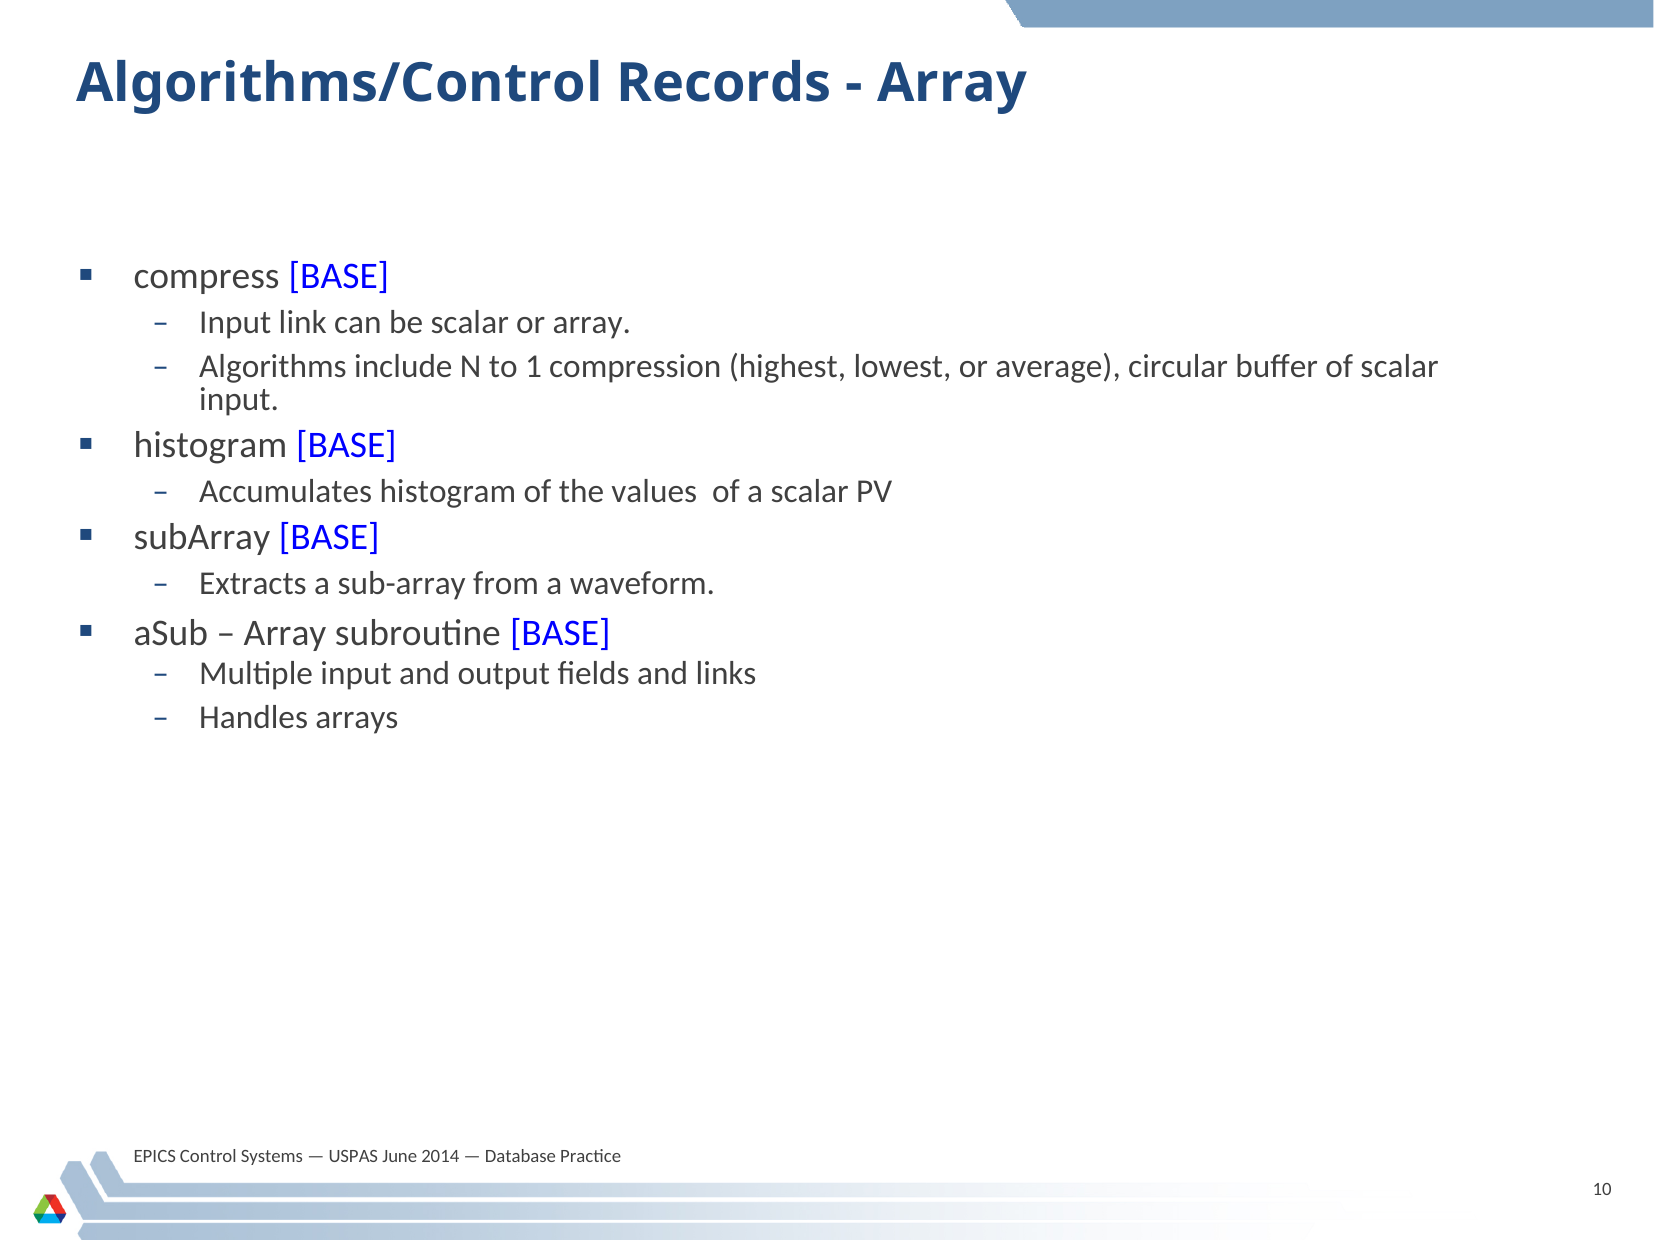

# Algorithms/Control Records - Array
compress [BASE]
Input link can be scalar or array.
Algorithms include N to 1 compression (highest, lowest, or average), circular buffer of scalar input.
histogram [BASE]
Accumulates histogram of the values of a scalar PV
subArray [BASE]
Extracts a sub-array from a waveform.
aSub – Array subroutine [BASE]
Multiple input and output fields and links
Handles arrays
EPICS Control Systems — USPAS June 2014 — Database Practice
10